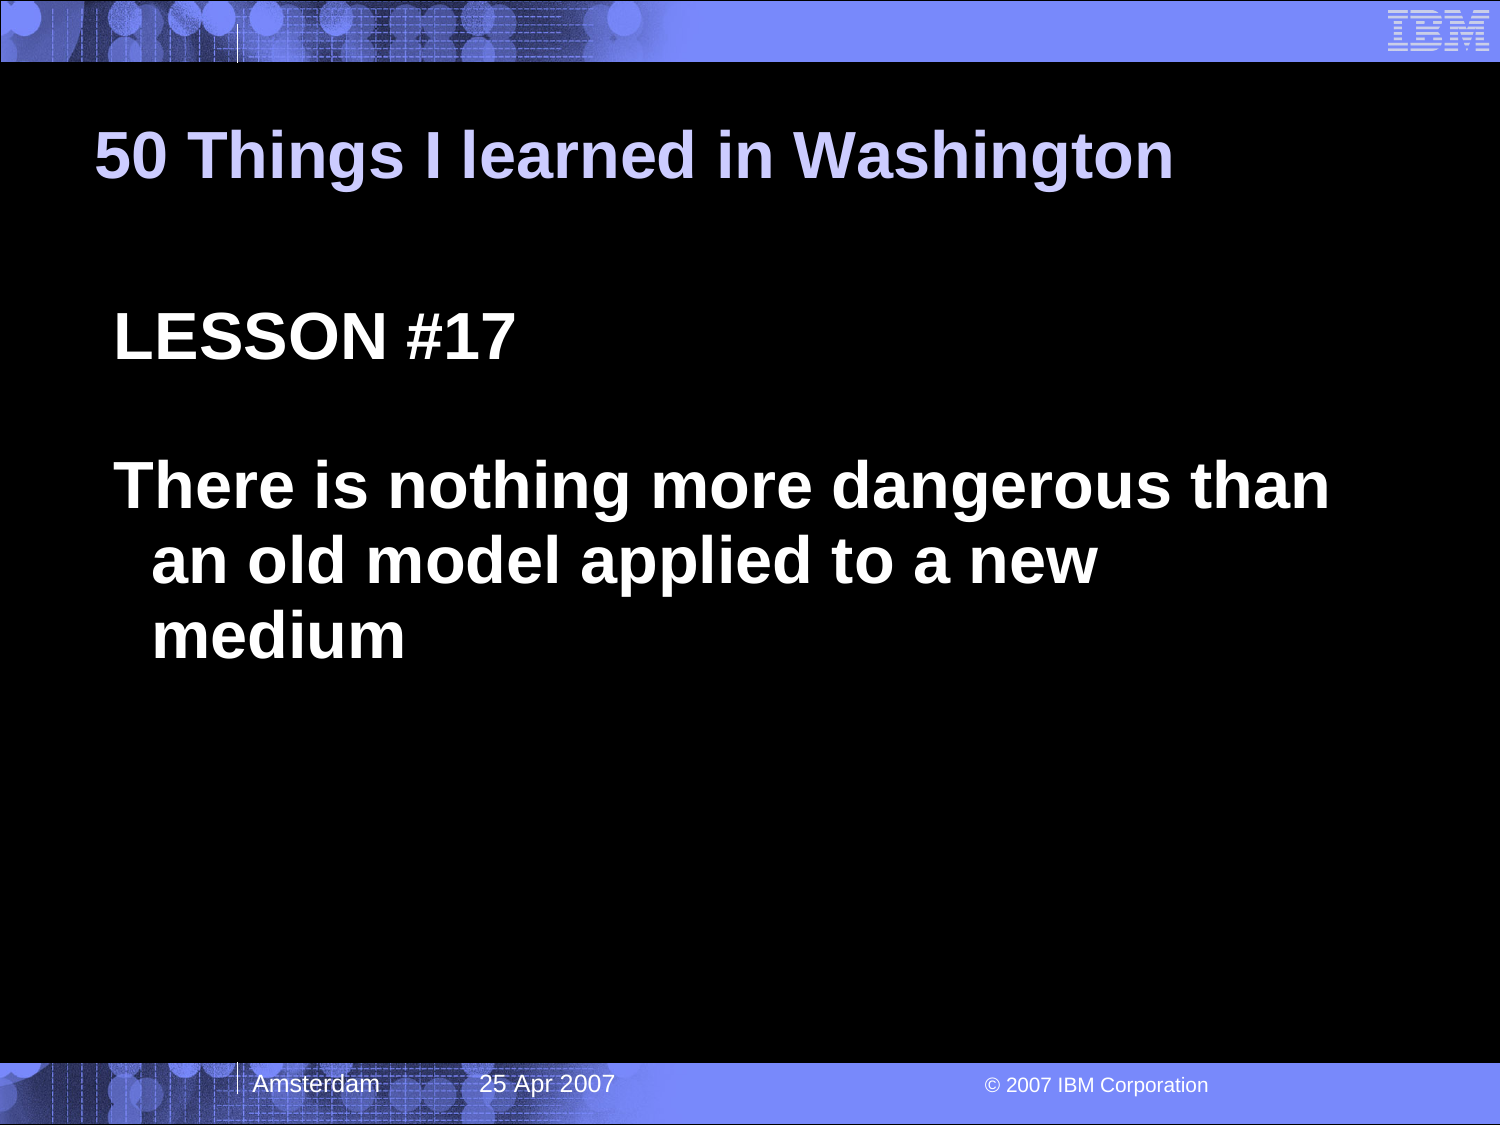

# 50 Things I learned in Washington
LESSON #17
There is nothing more dangerous than an old model applied to a new medium